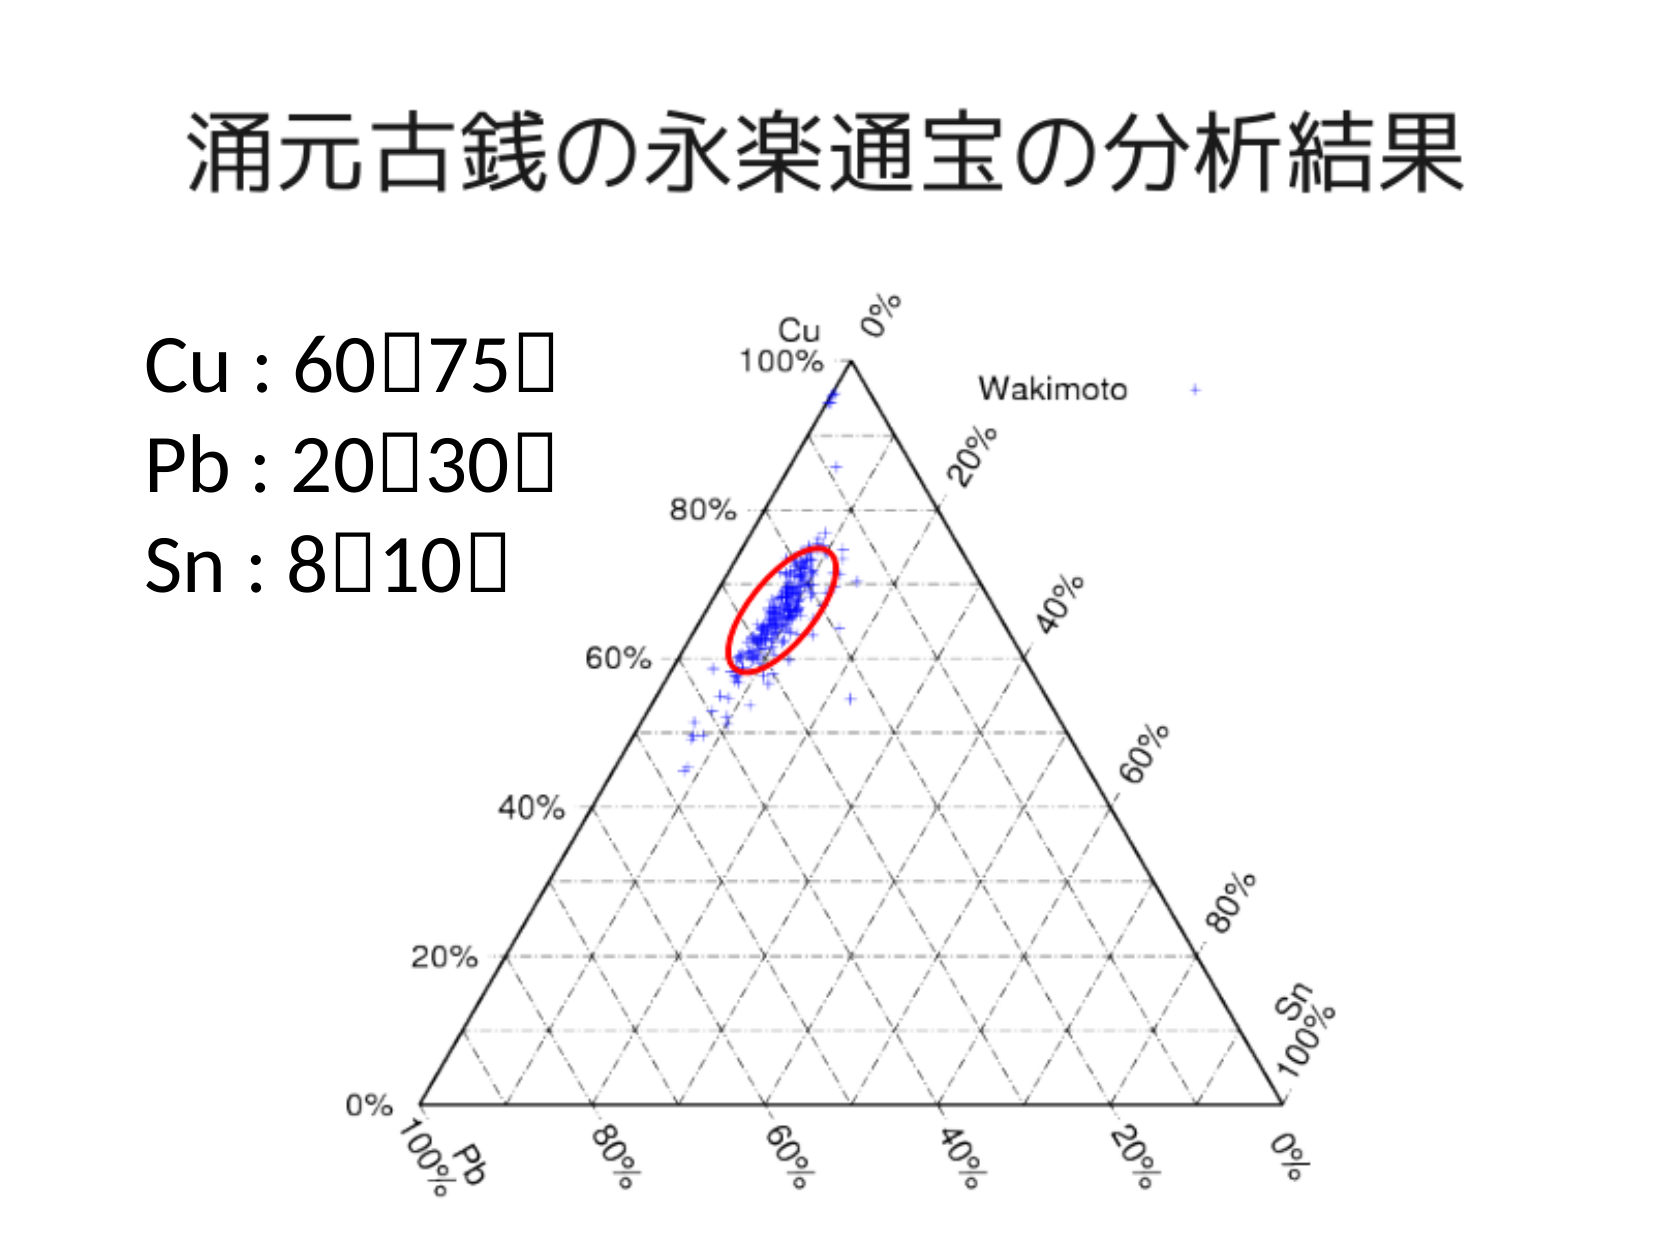

Cu : 60～75％
Pb : 20～30％
Sn : 8～10％